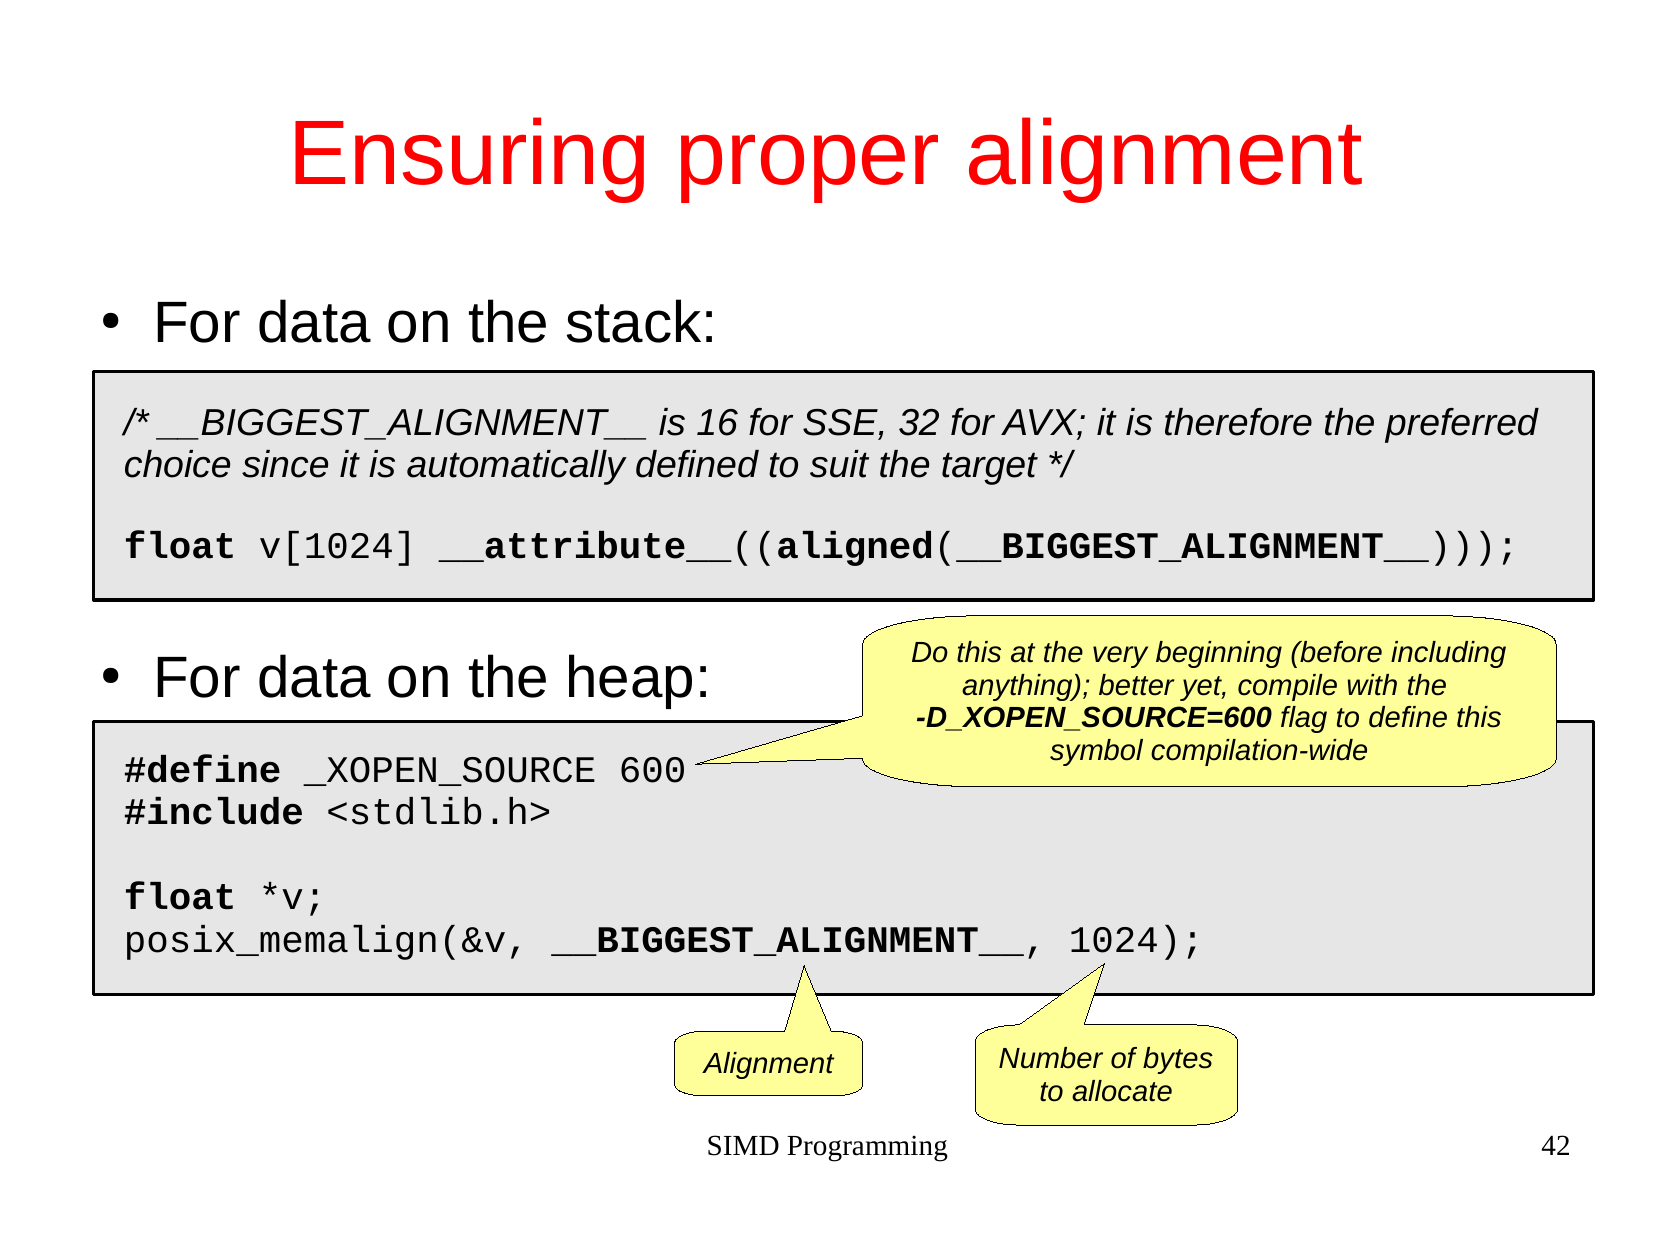

# Ensuring proper alignment
For data on the stack:
For data on the heap:
/* __BIGGEST_ALIGNMENT__ is 16 for SSE, 32 for AVX; it is therefore the preferred choice since it is automatically defined to suit the target */
float v[1024] __attribute__((aligned(__BIGGEST_ALIGNMENT__)));
Do this at the very beginning (before including anything); better yet, compile with the
-D_XOPEN_SOURCE=600 flag to define this symbol compilation-wide
#define _XOPEN_SOURCE 600
#include <stdlib.h>
float *v;
posix_memalign(&v, __BIGGEST_ALIGNMENT__, 1024);
Number of bytes to allocate
Alignment
SIMD Programming
42